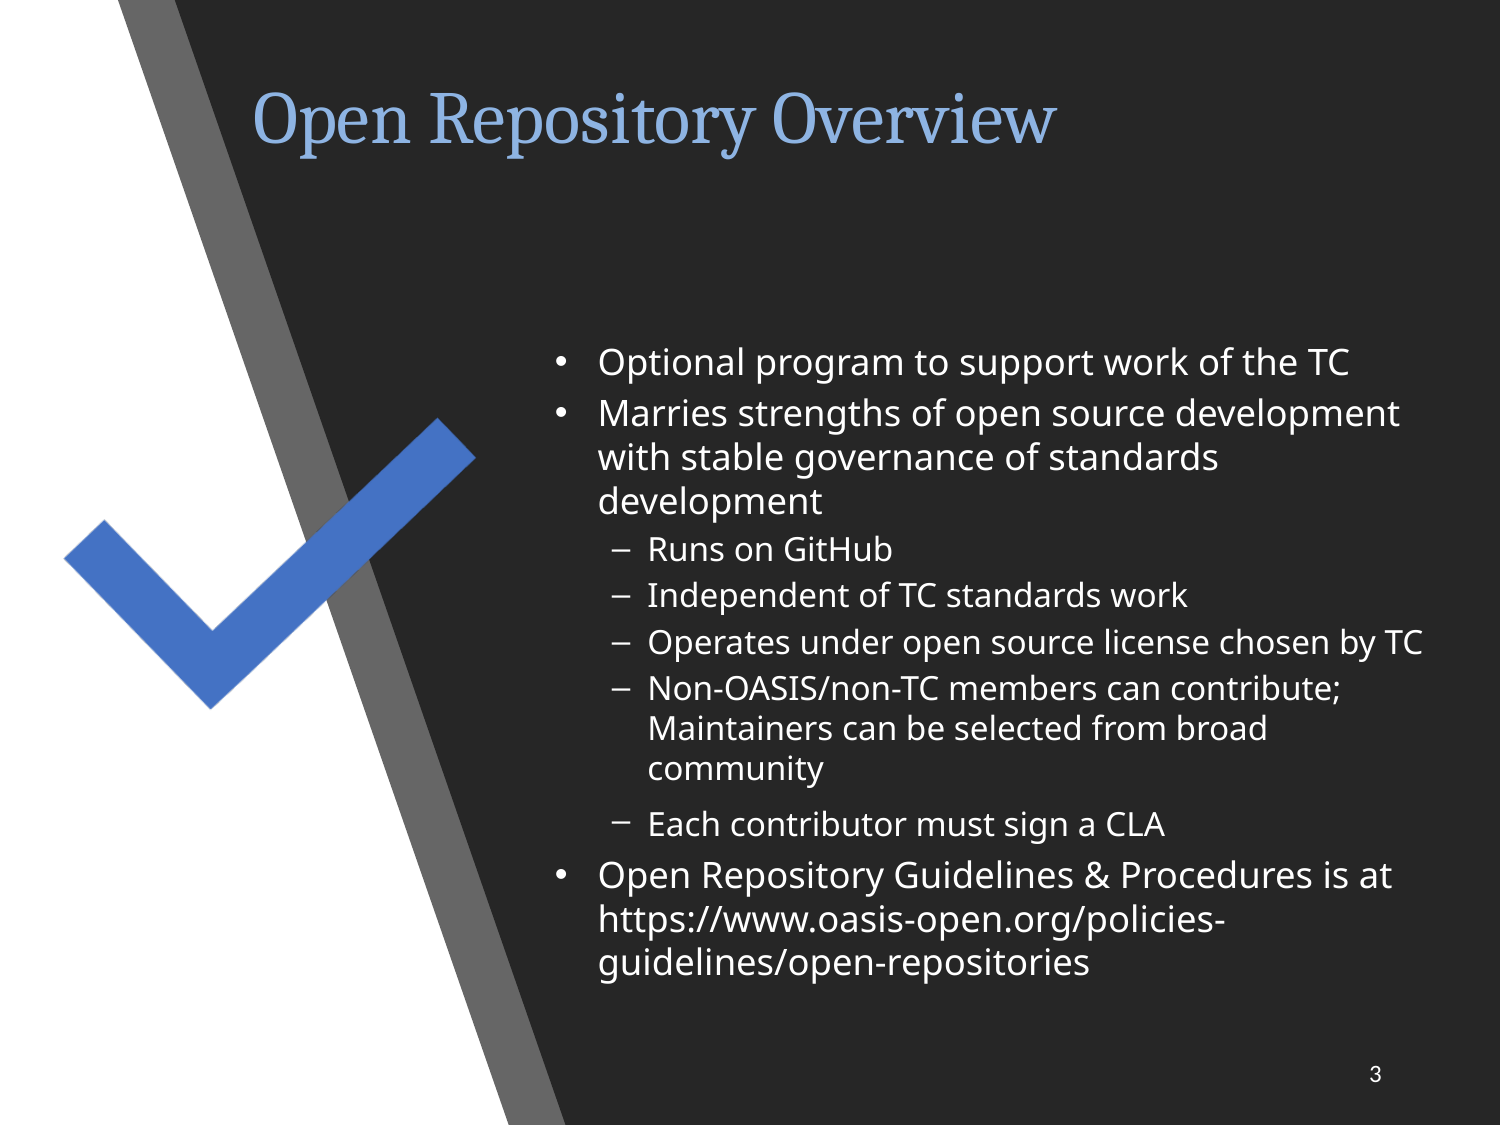

# Open Repository Overview
Optional program to support work of the TC
Marries strengths of open source development with stable governance of standards development
Runs on GitHub
Independent of TC standards work
Operates under open source license chosen by TC
Non-OASIS/non-TC members can contribute; Maintainers can be selected from broad community
Each contributor must sign a CLA
Open Repository Guidelines & Procedures is at https://www.oasis-open.org/policies-guidelines/open-repositories